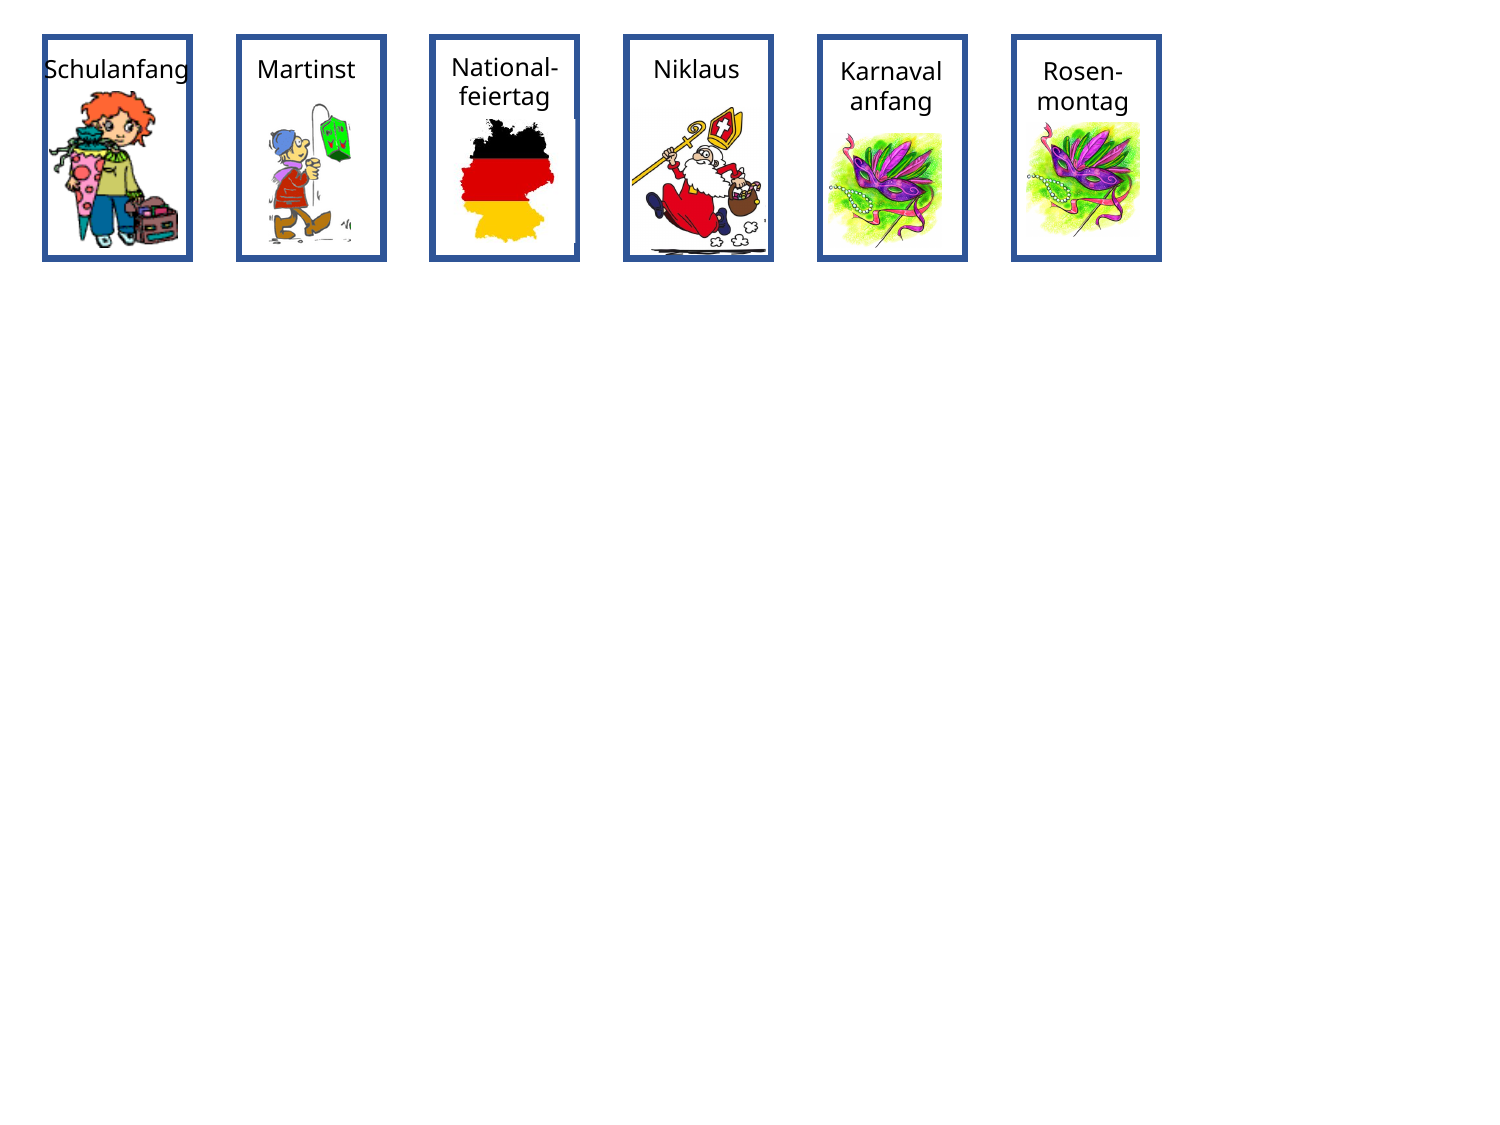

National-feiertag
Schulanfang
Martinstag
Niklaus
Karnaval anfang
Rosen-montag